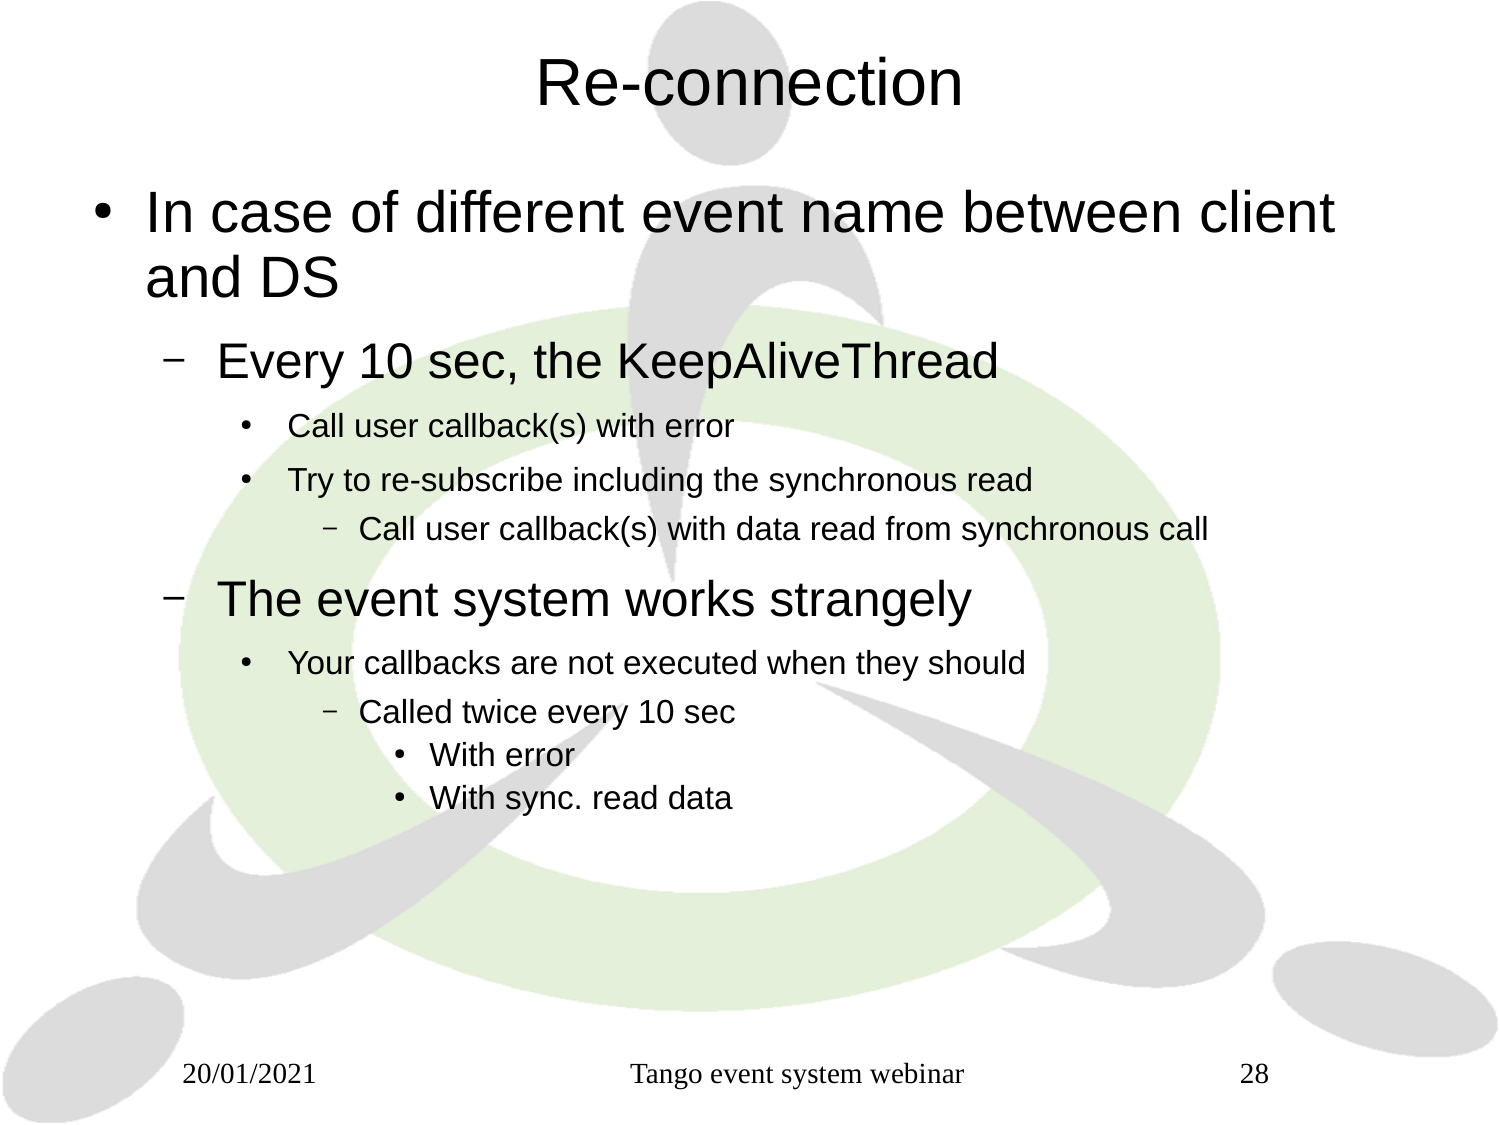

# Re-connection
In case of different event name between client and DS
Every 10 sec, the KeepAliveThread
Call user callback(s) with error
Try to re-subscribe including the synchronous read
Call user callback(s) with data read from synchronous call
The event system works strangely
Your callbacks are not executed when they should
Called twice every 10 sec
With error
With sync. read data
20/01/2021
Tango event system webinar
28